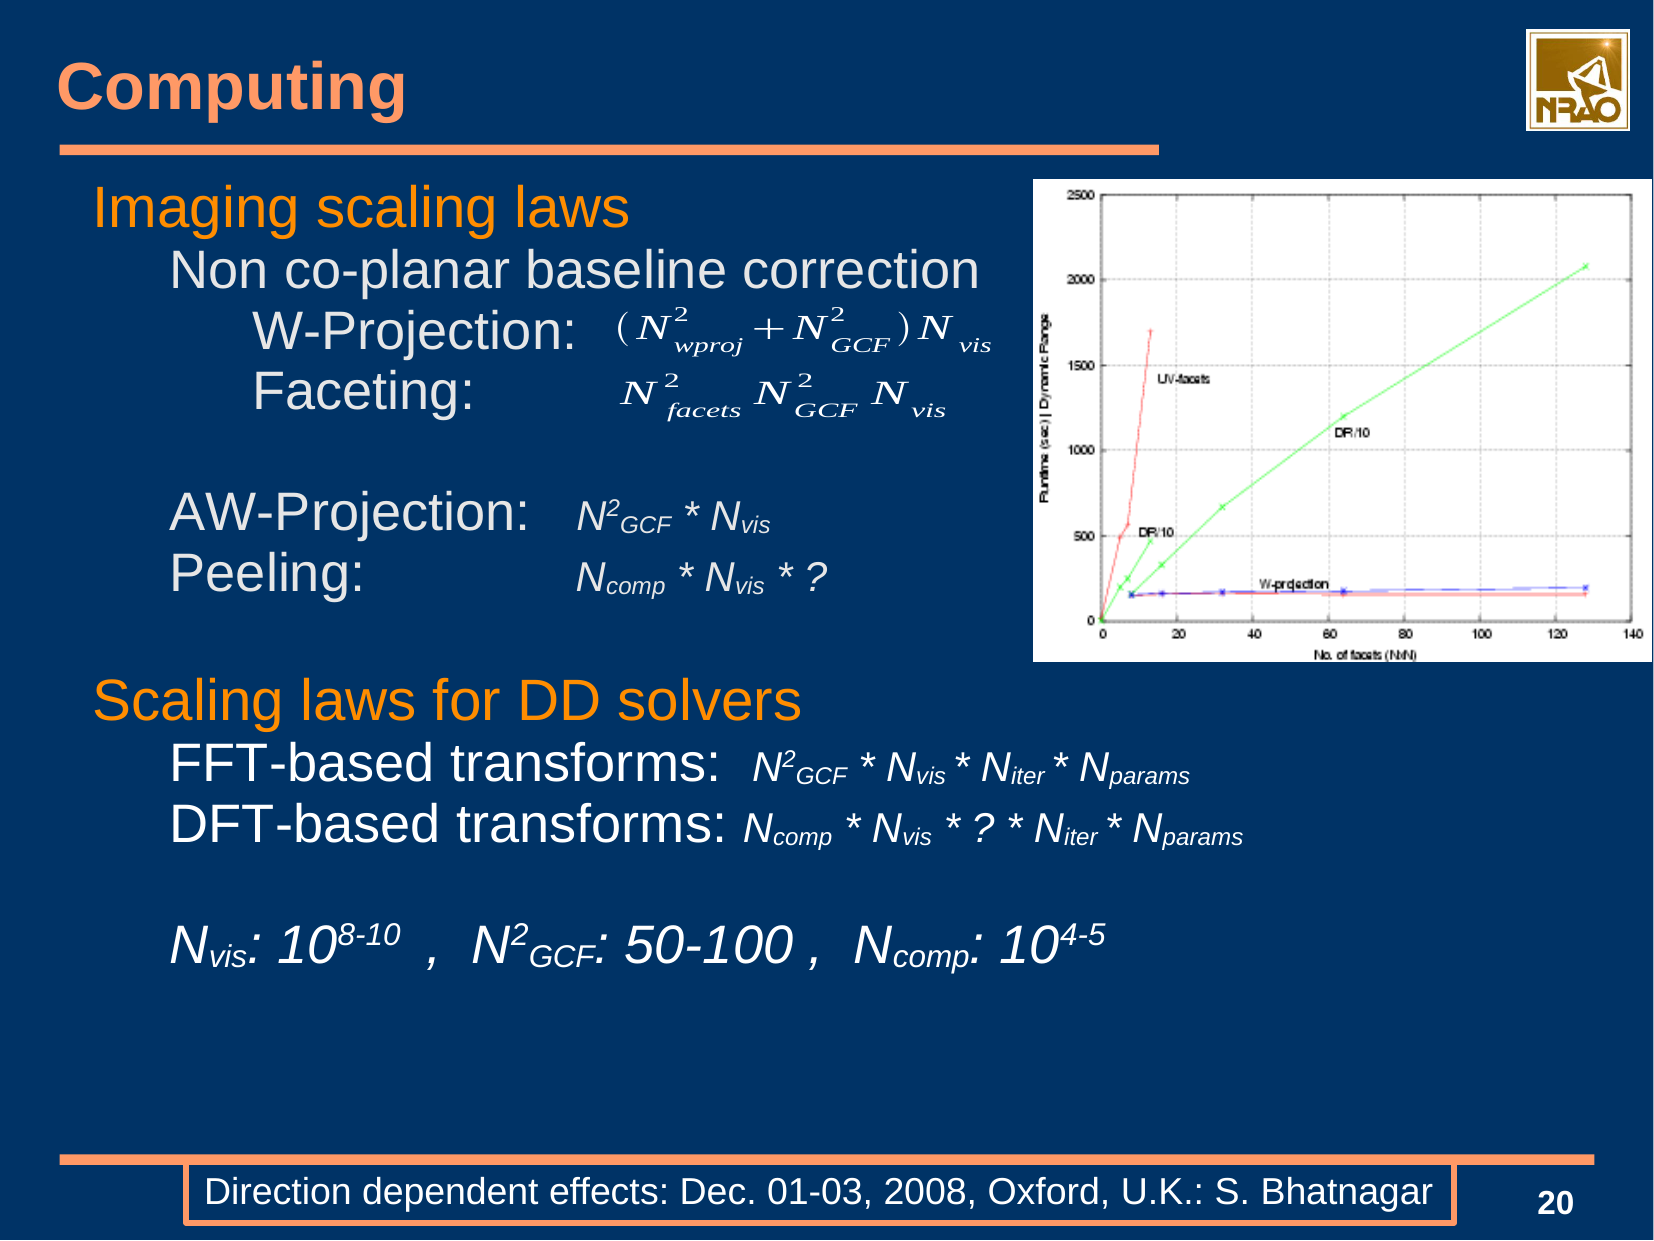

# Computing
Imaging scaling laws
Non co-planar baseline correction
W-Projection:
Faceting:
AW-Projection: N2GCF * Nvis
Peeling: Ncomp * Nvis * ?
Scaling laws for DD solvers
FFT-based transforms: N2GCF * Nvis * Niter * Nparams
DFT-based transforms: Ncomp * Nvis * ? * Niter * Nparams
Nvis: 108-10 , N2GCF: 50-100 , Ncomp: 104-5